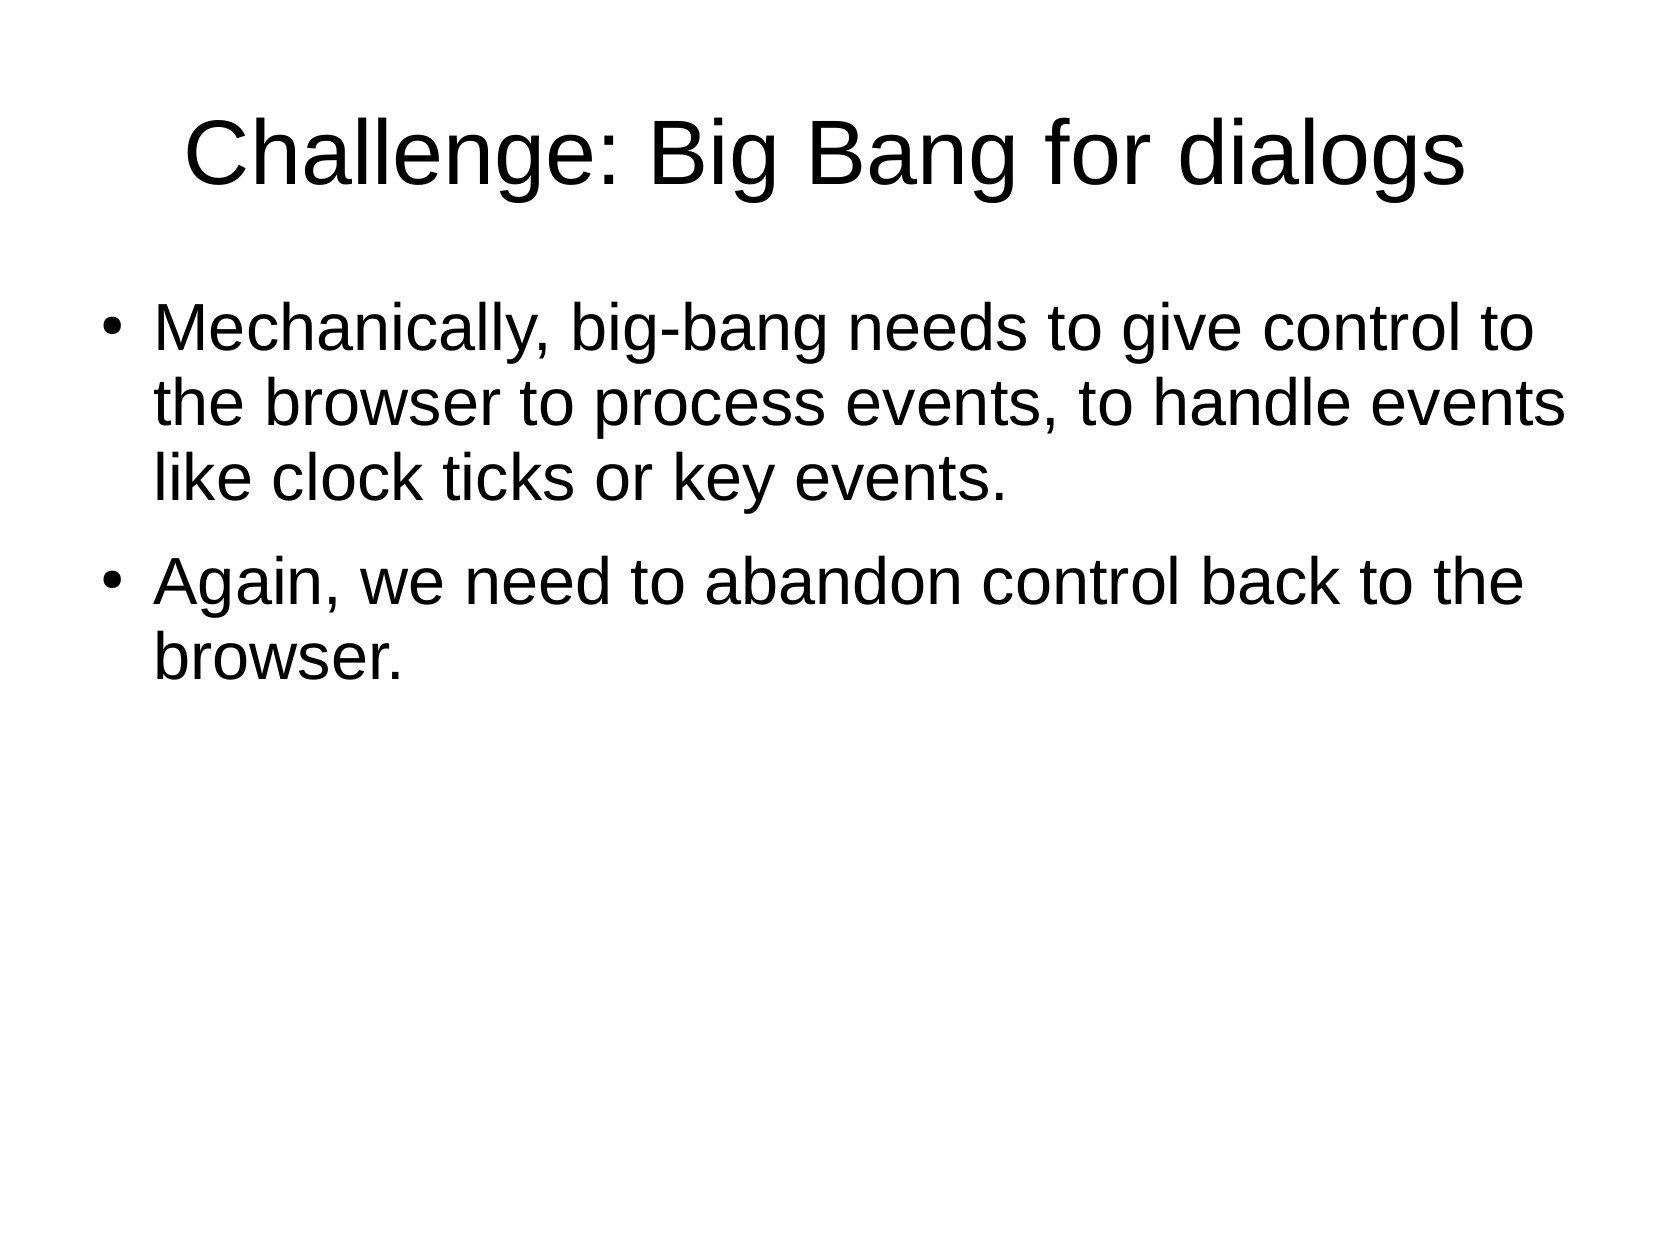

# Challenge: Big Bang for dialogs
Mechanically, big-bang needs to give control to the browser to process events, to handle events like clock ticks or key events.
Again, we need to abandon control back to the browser.